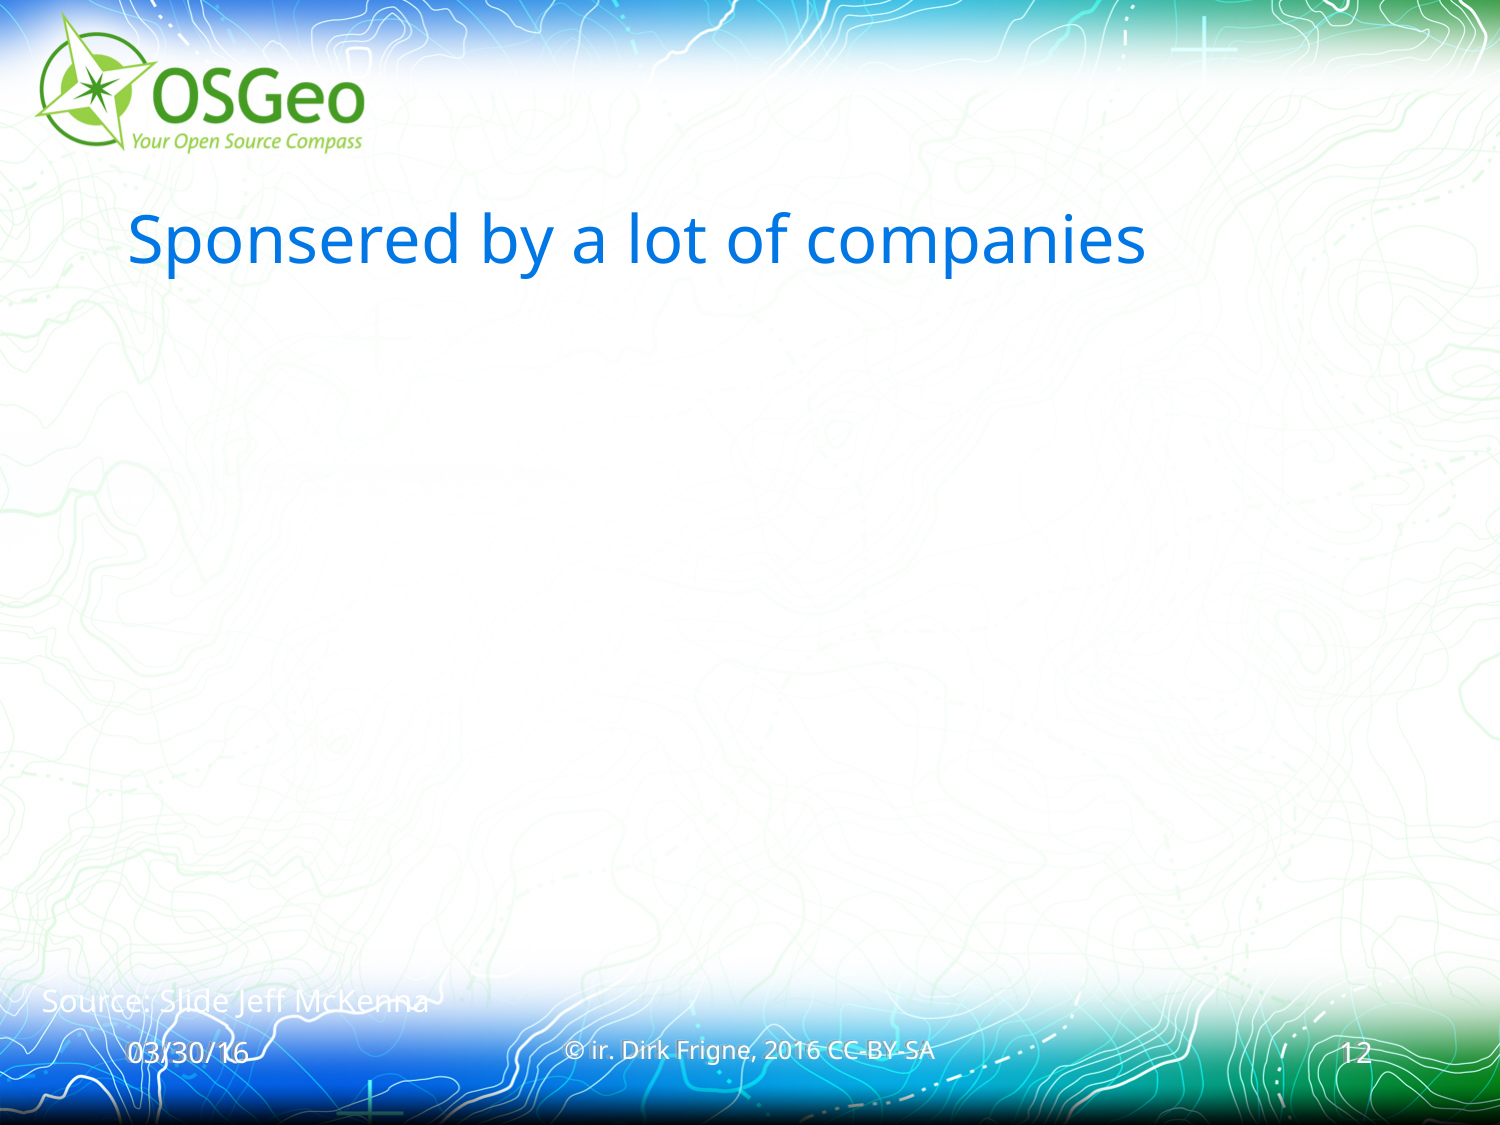

# Sponsered by a lot of companies
Source: Slide Jeff McKenna
03/30/16
© ir. Dirk Frigne, 2016 CC-BY-SA
12